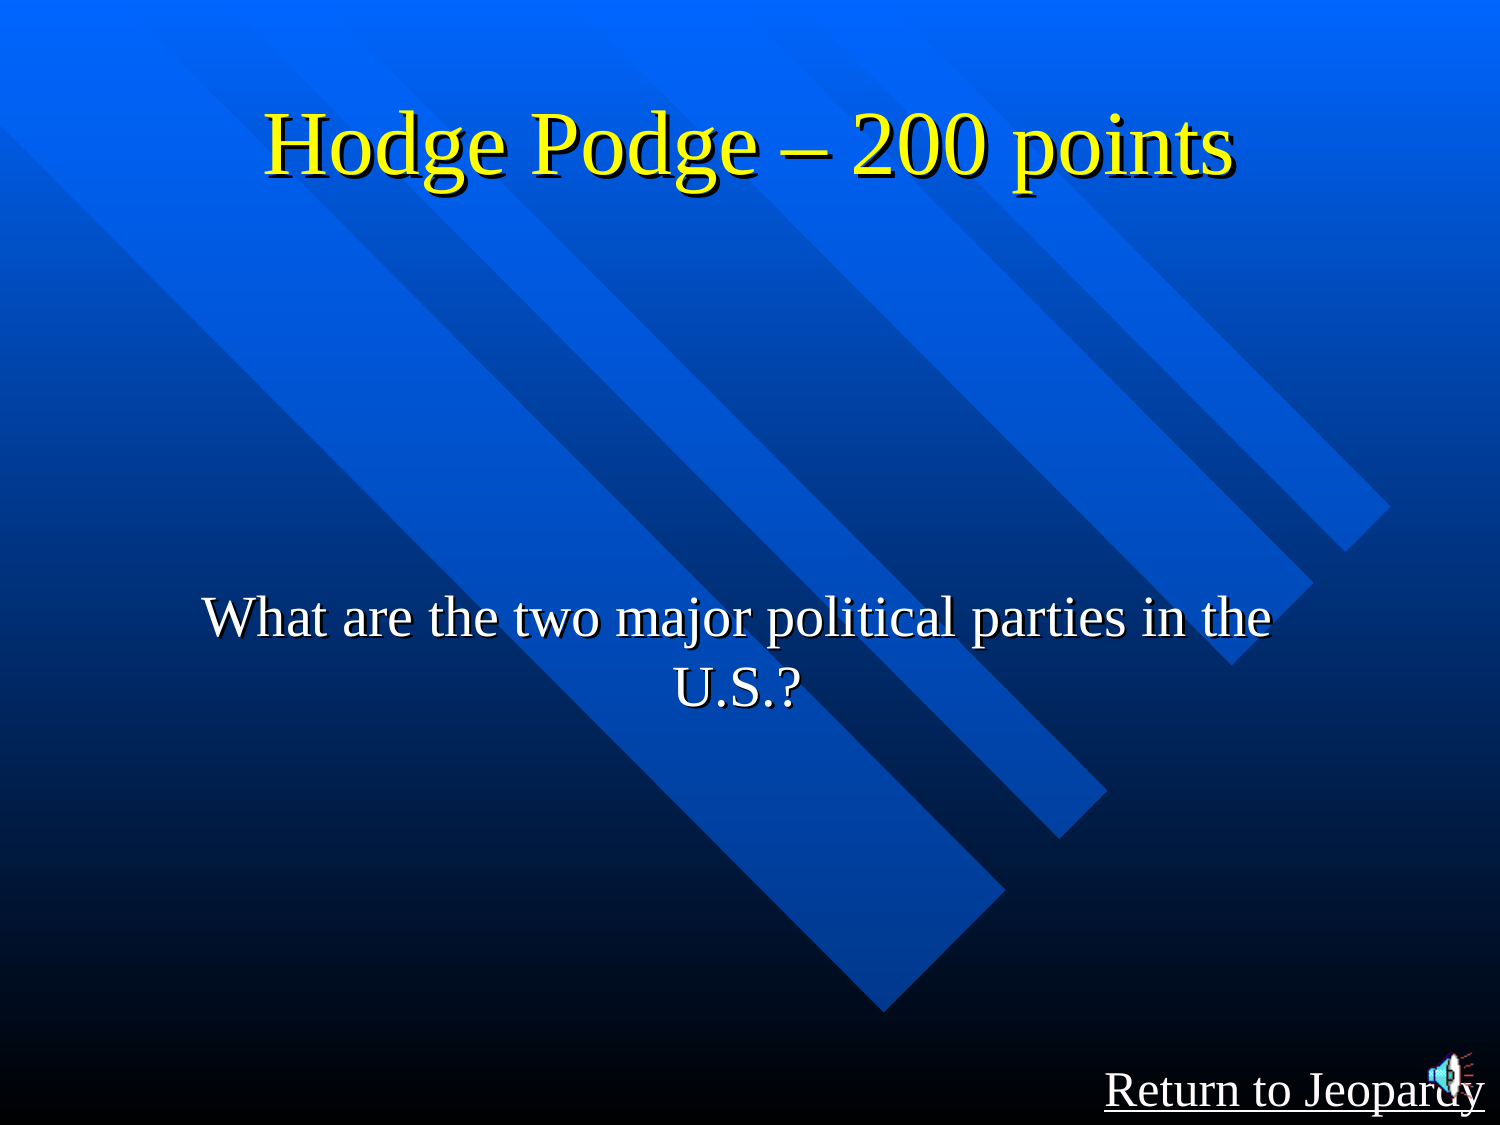

# Hodge Podge – 200 points
| What are the two major political parties in the U.S.? |
| --- |
Return to Jeopardy